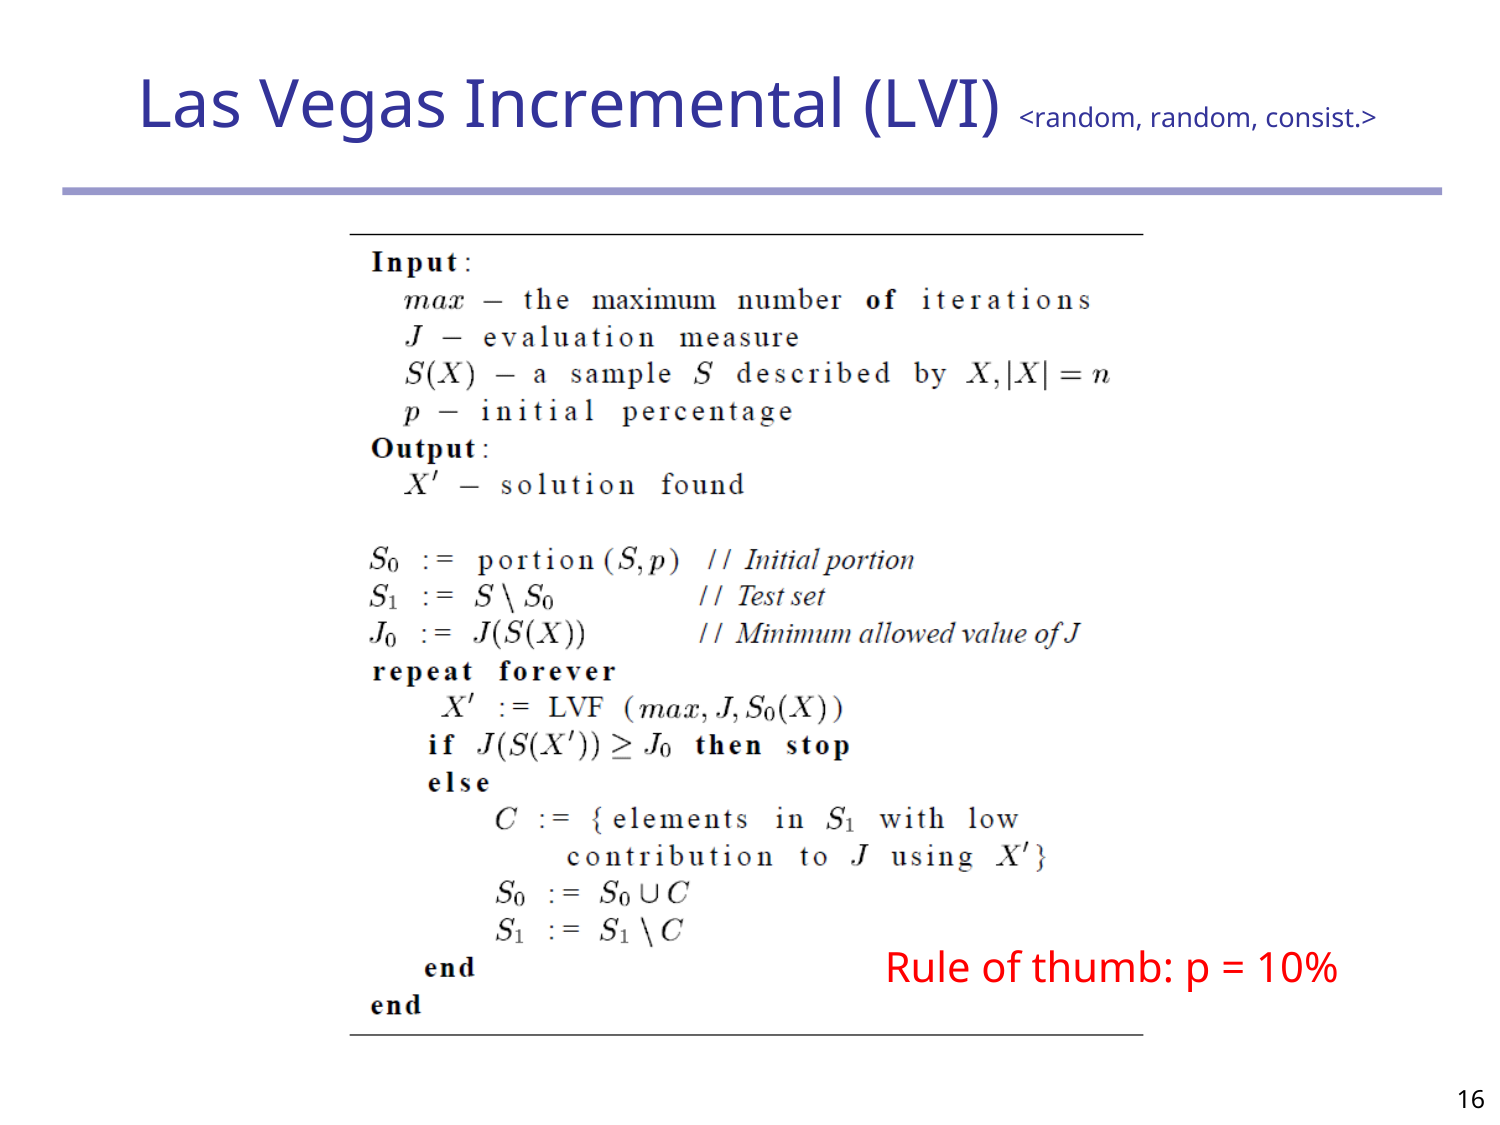

# Las Vegas Incremental (LVI) <random, random, consist.>
Rule of thumb: p = 10%